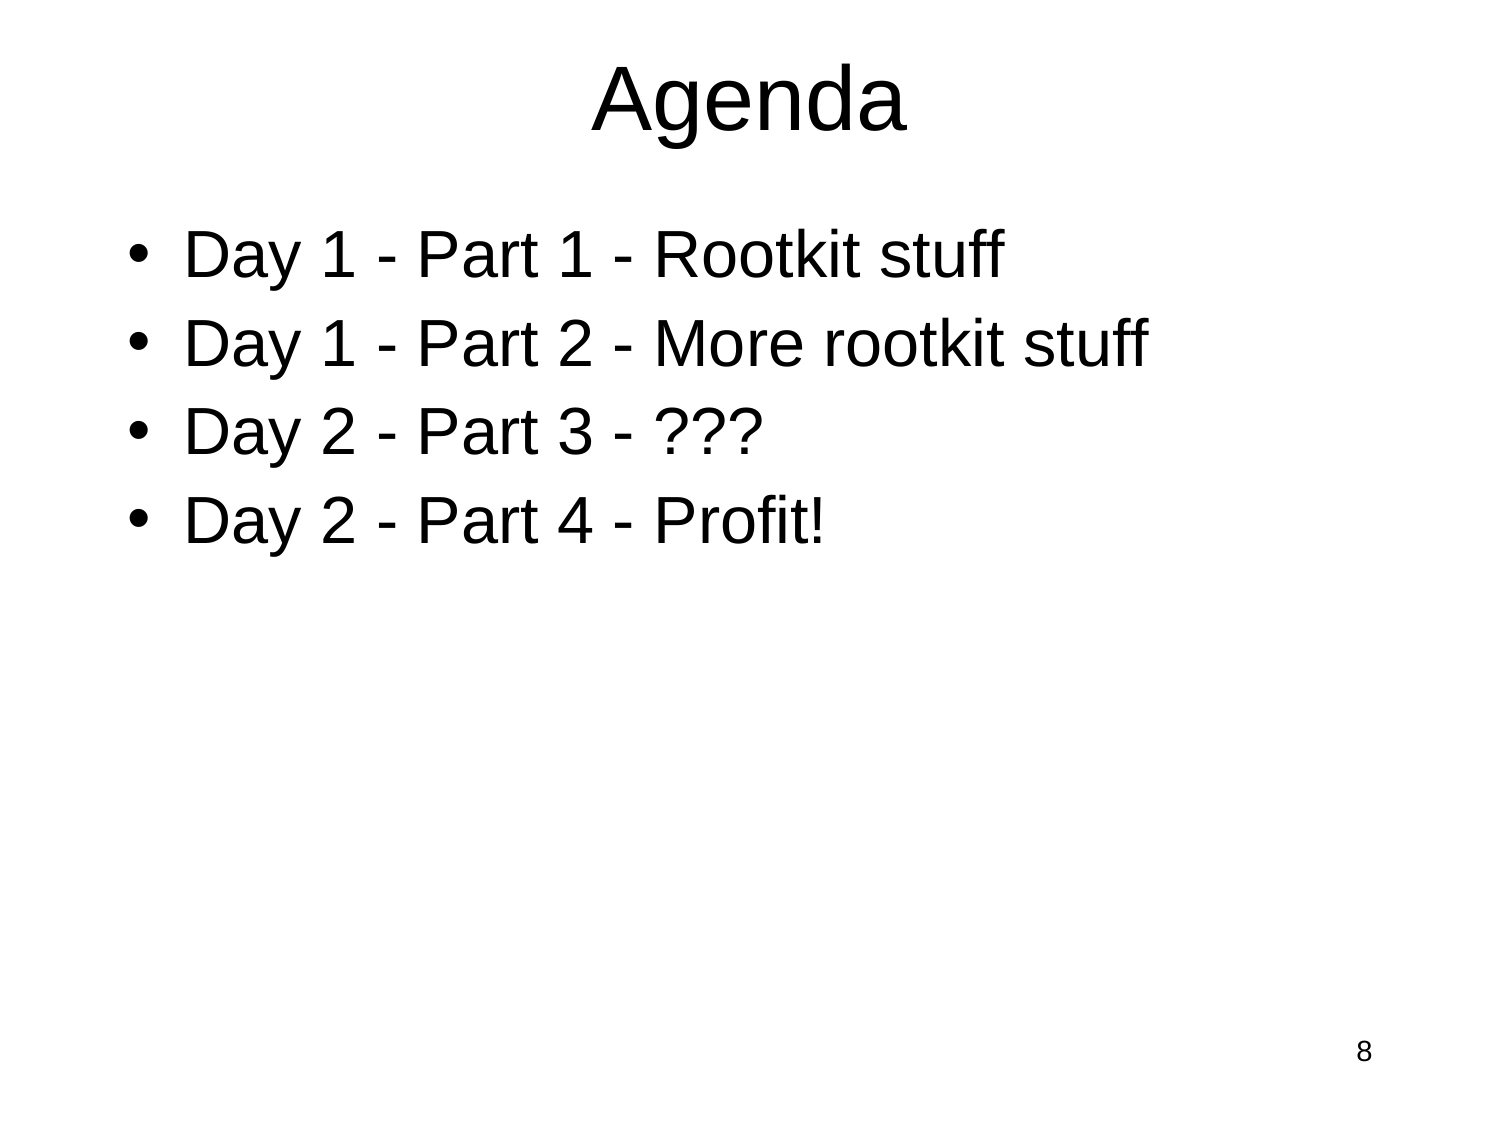

# Agenda
Day 1 - Part 1 - Rootkit stuff
Day 1 - Part 2 - More rootkit stuff
Day 2 - Part 3 - ???
Day 2 - Part 4 - Profit!